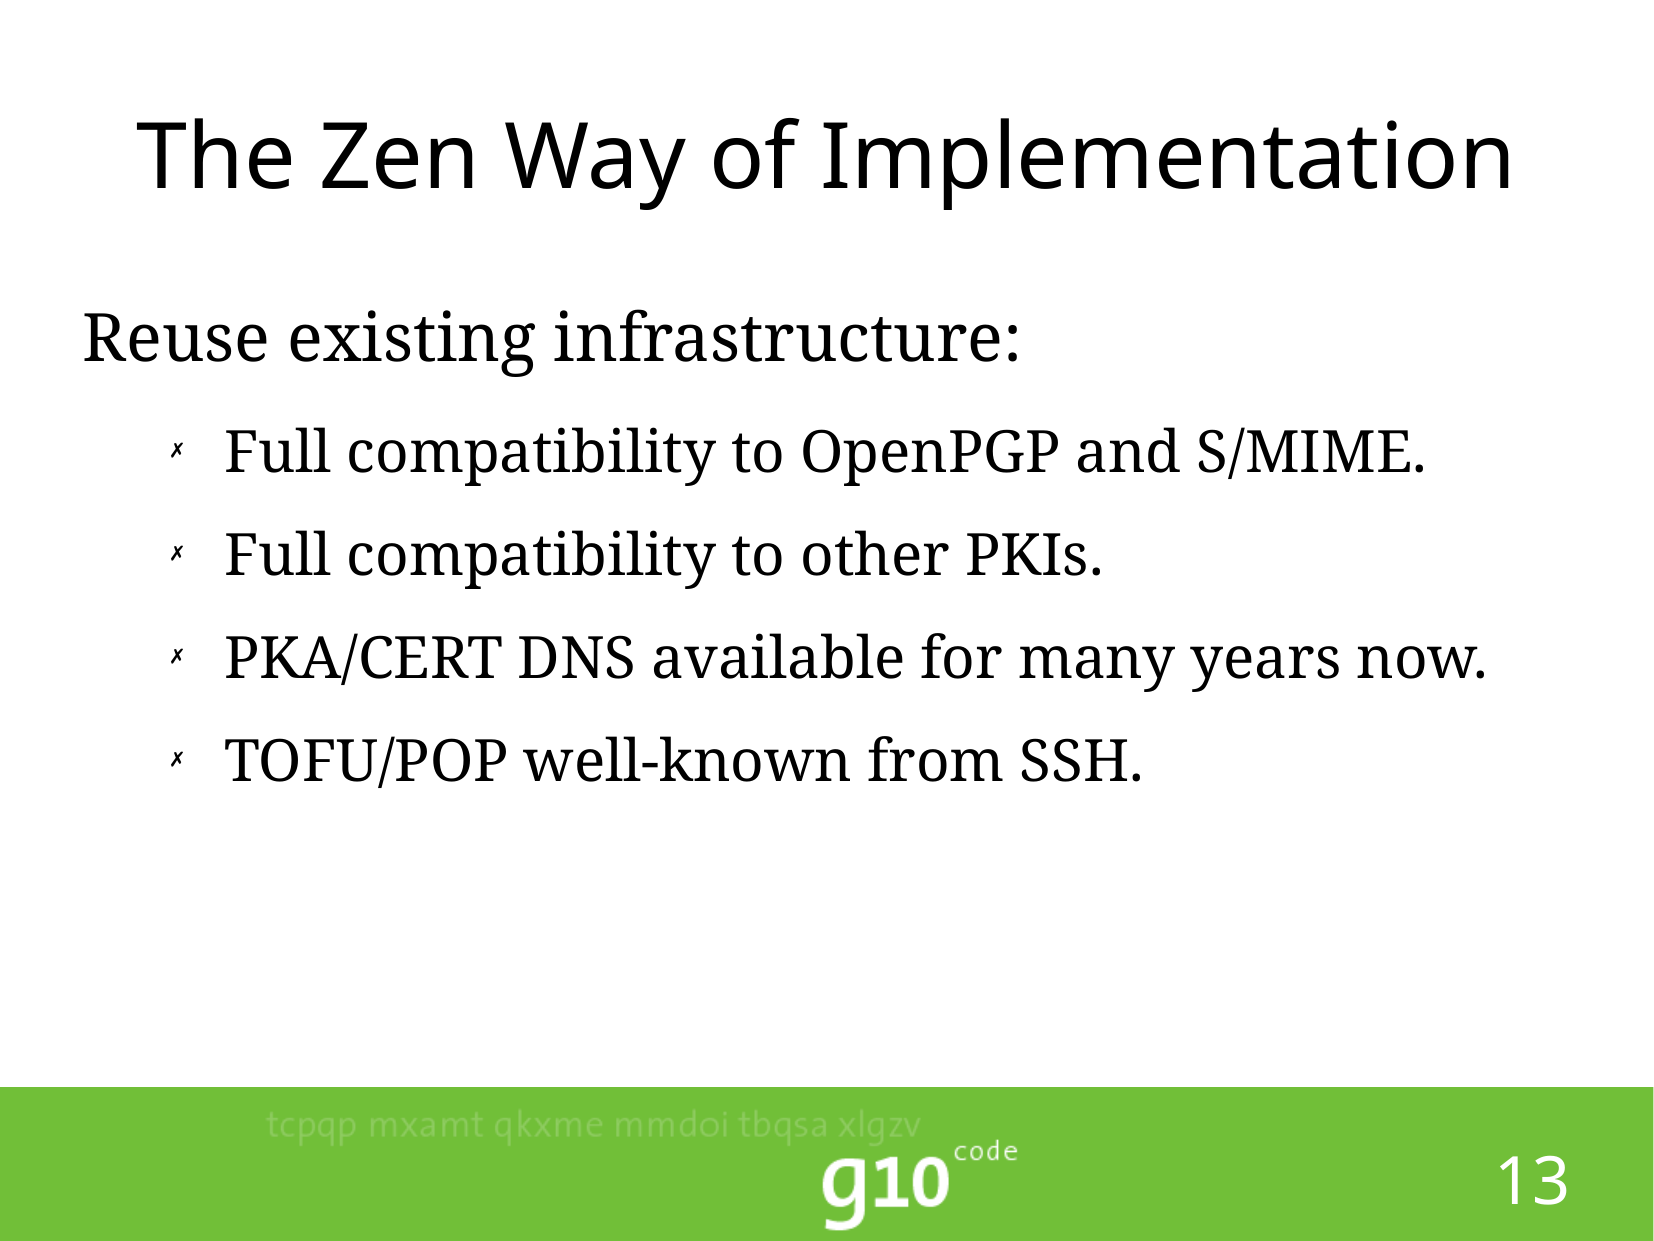

# The Zen Way of Implementation
Reuse existing infrastructure:
Full compatibility to OpenPGP and S/MIME.
Full compatibility to other PKIs.
PKA/CERT DNS available for many years now.
TOFU/POP well-known from SSH.
13